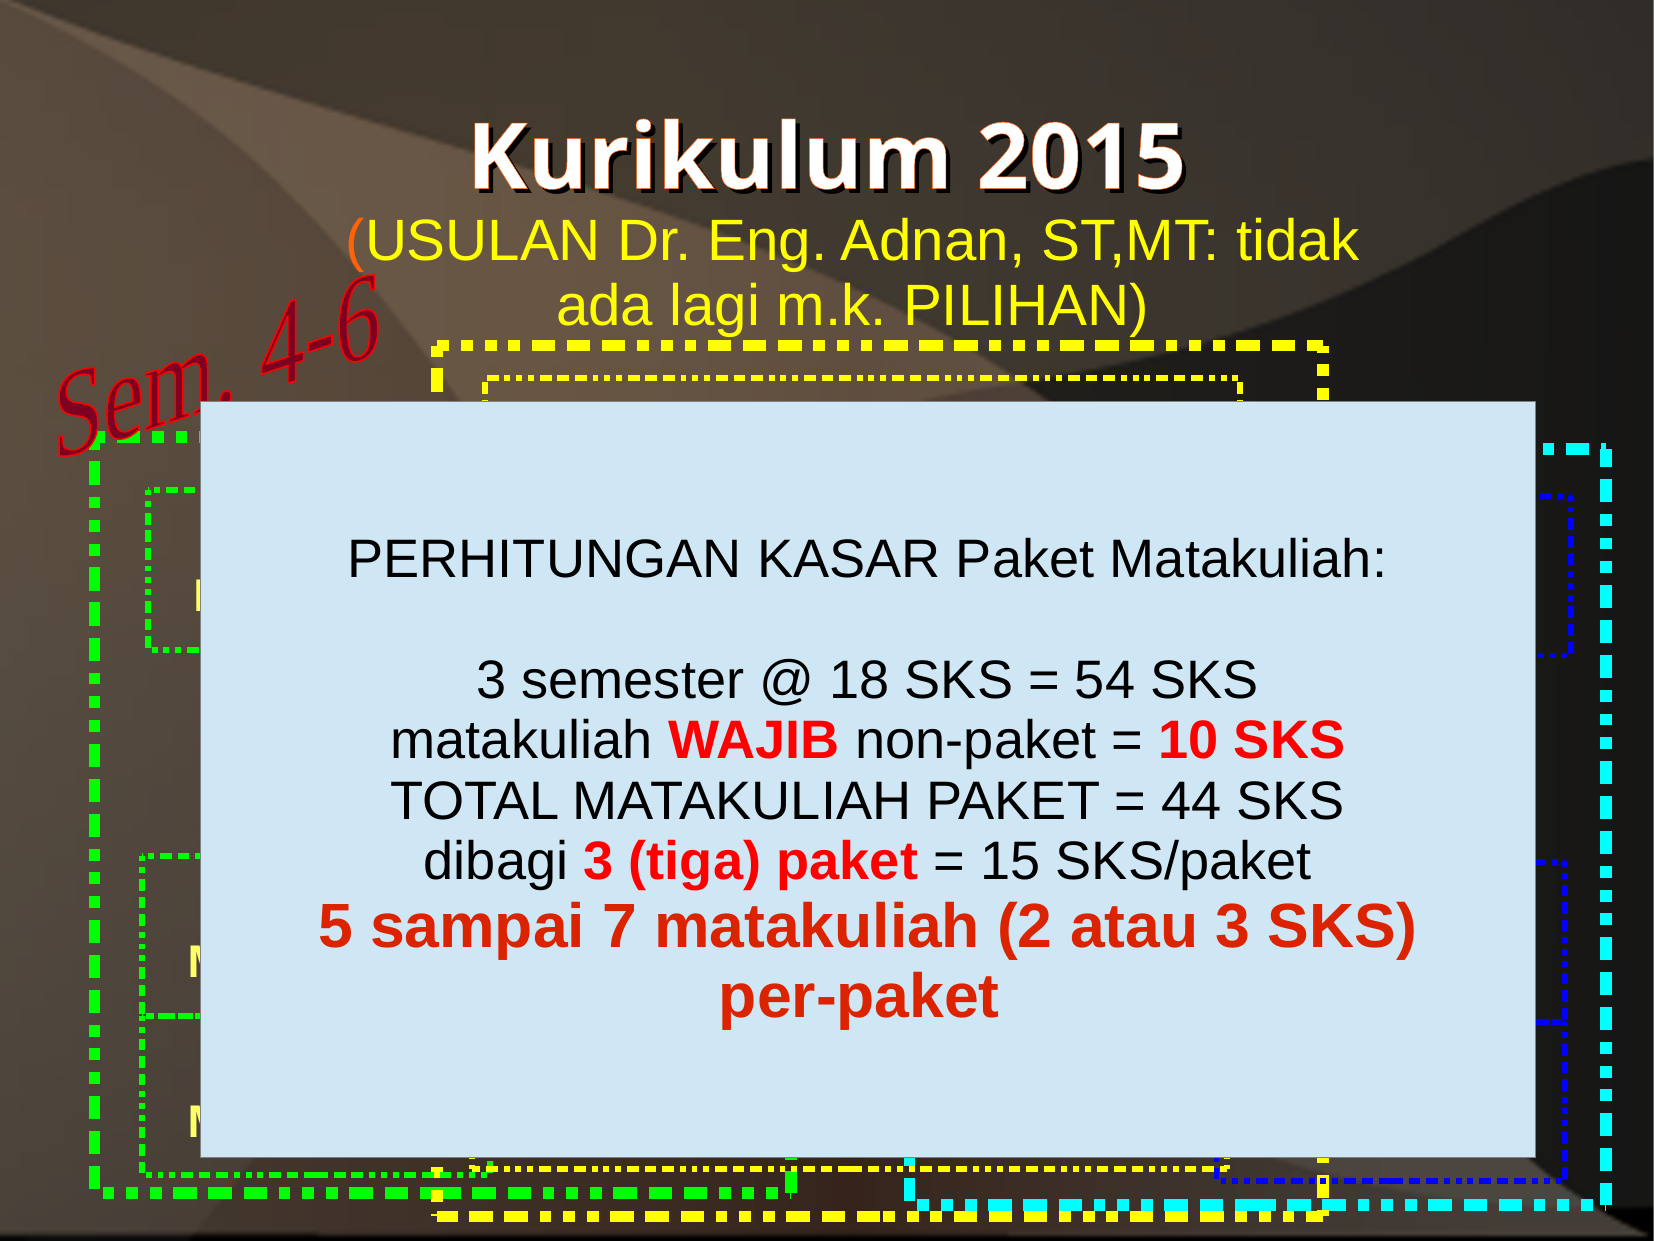

# Kurikulum 2015
(USULAN Dr. Eng. Adnan, ST,MT: tidak ada lagi m.k. PILIHAN)
Sem. 4-6
KONSENTRASI
TKKE
PAKET
Mata Kuliah
PERHITUNGAN KASAR Paket Matakuliah:
3 semester @ 18 SKS = 54 SKS
matakuliah WAJIB non-paket = 10 SKS
TOTAL MATAKULIAH PAKET = 44 SKS
dibagi 3 (tiga) paket = 15 SKS/paket
5 sampai 7 matakuliah (2 atau 3 SKS)
per-paket
KONSENTRASI
TEL
KONSENTRASI
TT&I
PAKET
Mata Kuliah
PAKET
Mata Kuliah
PAKET
Mata Kuliah
PAKET
Mata Kuliah
PAKET
Mata Kuliah
PAKET
Mata Kuliah
PAKET
Mata Kuliah
PAKET
Mata Kuliah